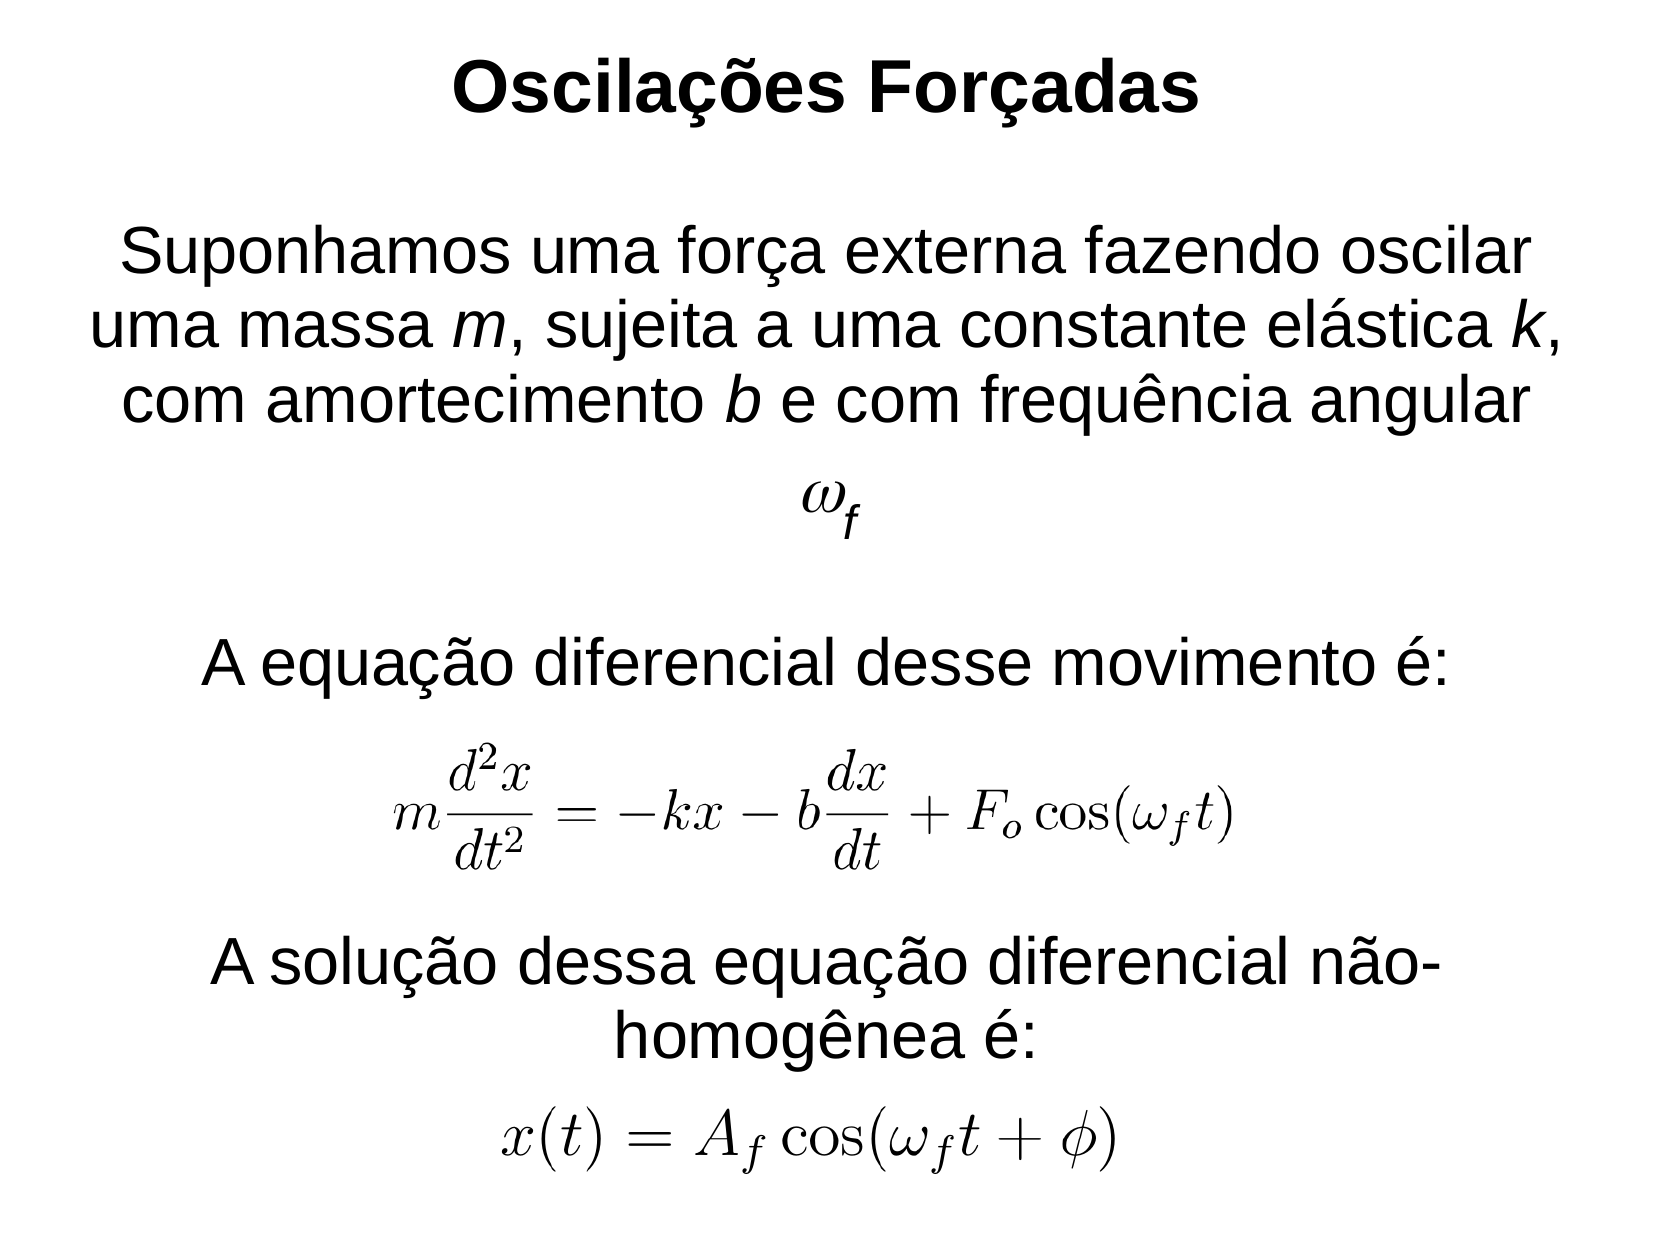

# Oscilações Forçadas
Suponhamos uma força externa fazendo oscilar uma massa m, sujeita a uma constante elástica k, com amortecimento b e com frequência angular wf
A equação diferencial desse movimento é:
A solução dessa equação diferencial não-homogênea é: